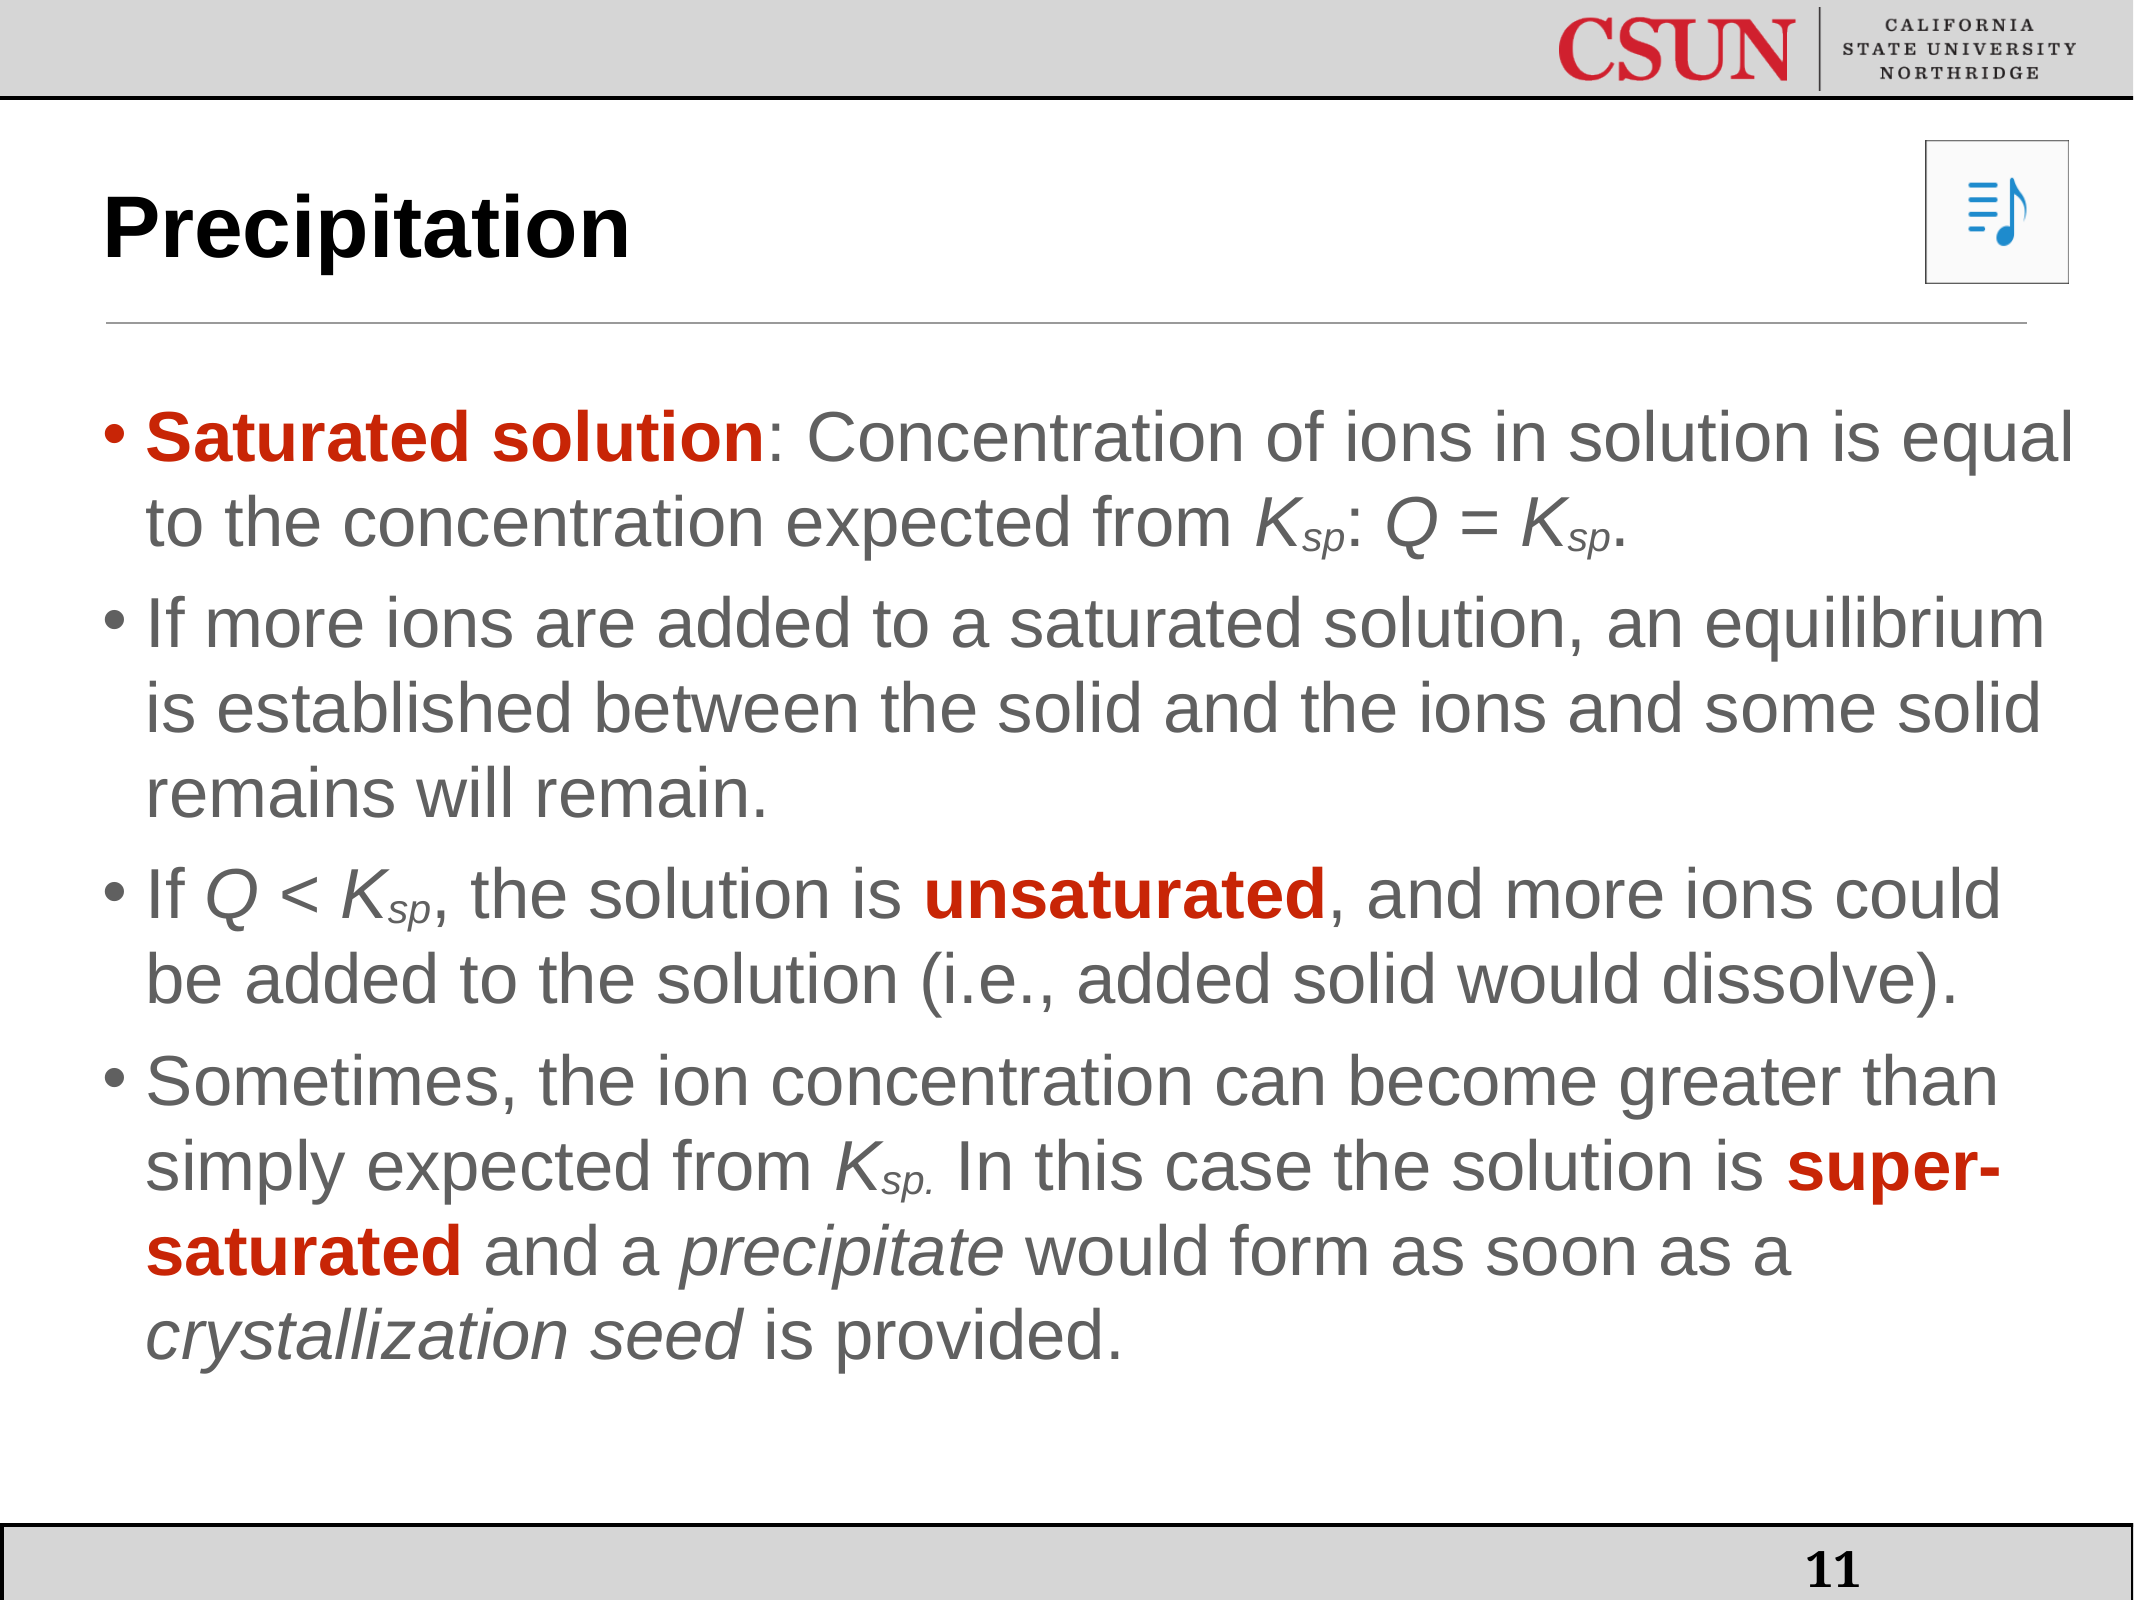

# Precipitation
Saturated solution: Concentration of ions in solution is equal to the concentration expected from Ksp: Q = Ksp.
If more ions are added to a saturated solution, an equilibrium is established between the solid and the ions and some solid remains will remain.
If Q < Ksp, the solution is unsaturated, and more ions could be added to the solution (i.e., added solid would dissolve).
Sometimes, the ion concentration can become greater than simply expected from Ksp. In this case the solution is super-saturated and a precipitate would form as soon as a crystallization seed is provided.
11